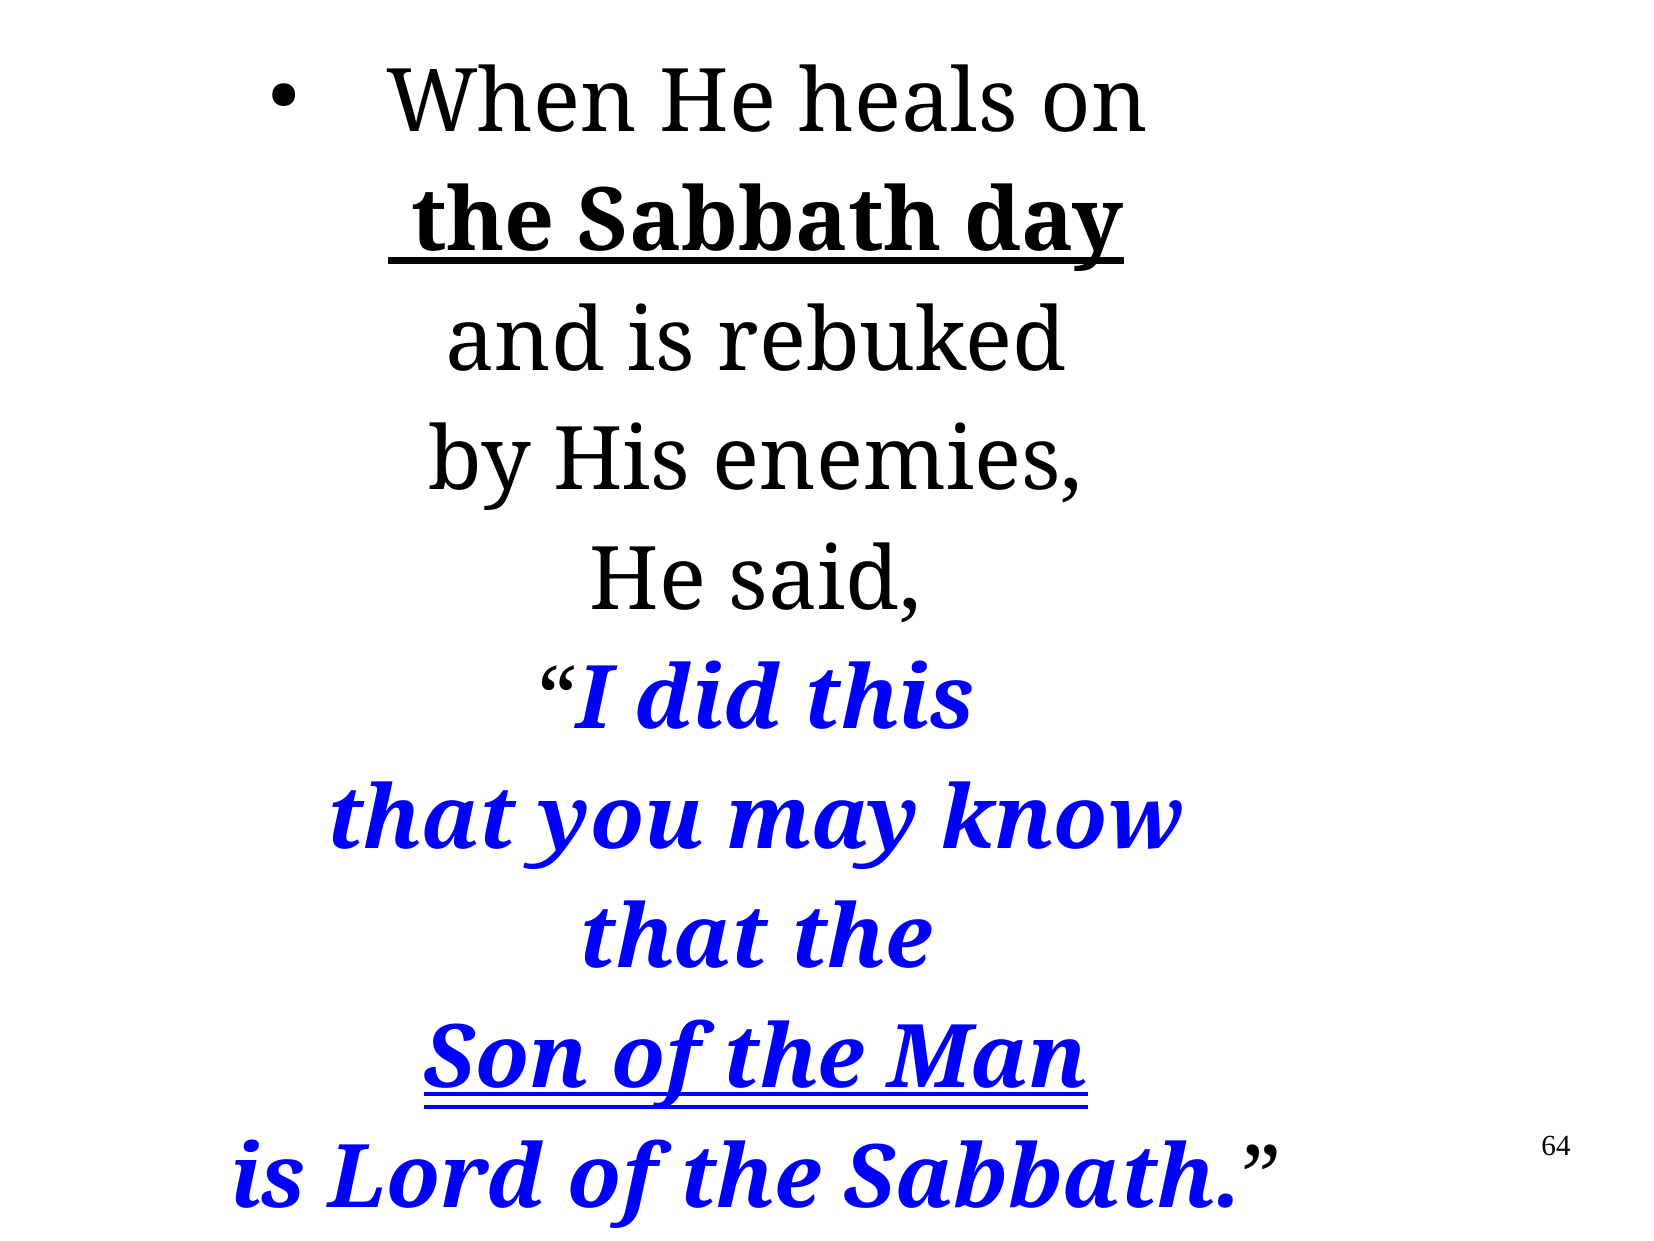

# When He heals on the Sabbath day and is rebuked by His enemies, He said, “I did this that you may know that the Son of the Man is Lord of the Sabbath.”
64